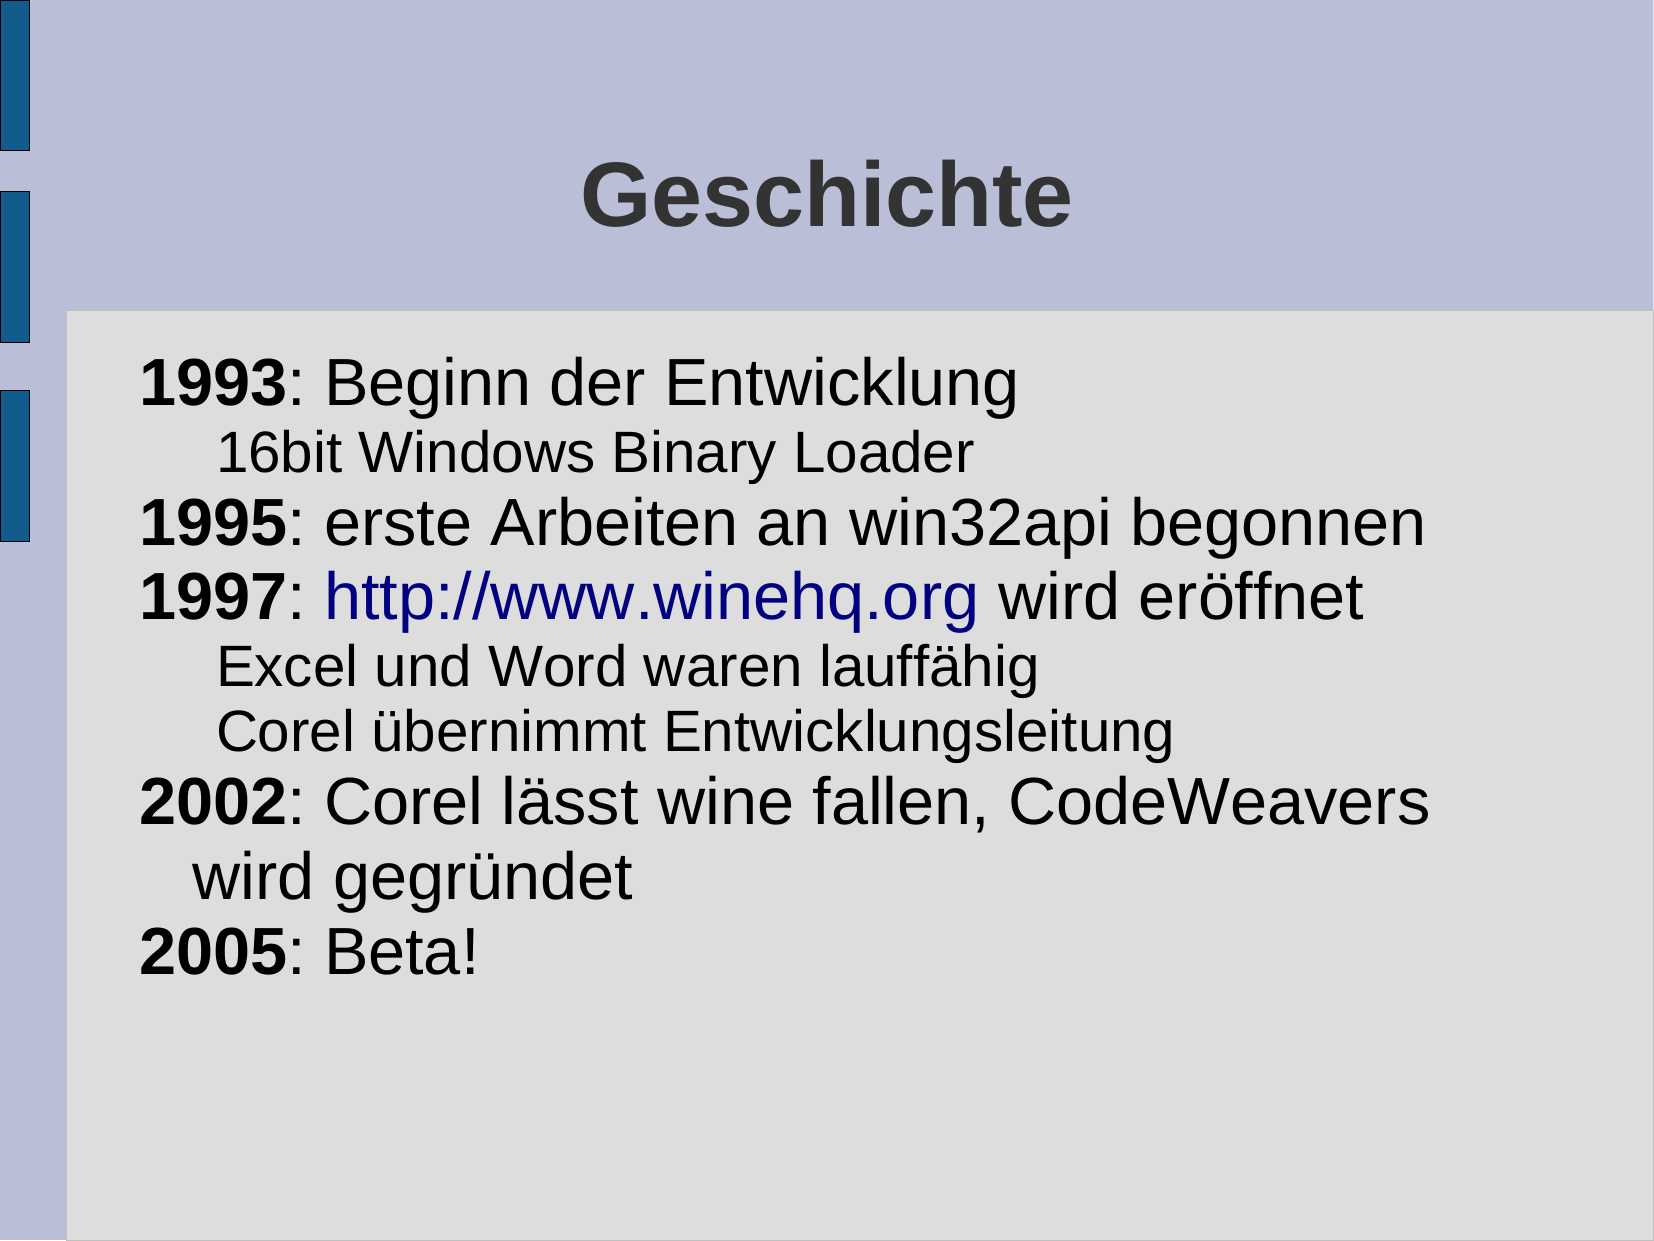

# Geschichte
1993: Beginn der Entwicklung
16bit Windows Binary Loader
1995: erste Arbeiten an win32api begonnen
1997: http://www.winehq.org wird eröffnet
Excel und Word waren lauffähig
Corel übernimmt Entwicklungsleitung
2002: Corel lässt wine fallen, CodeWeavers wird gegründet
2005: Beta!